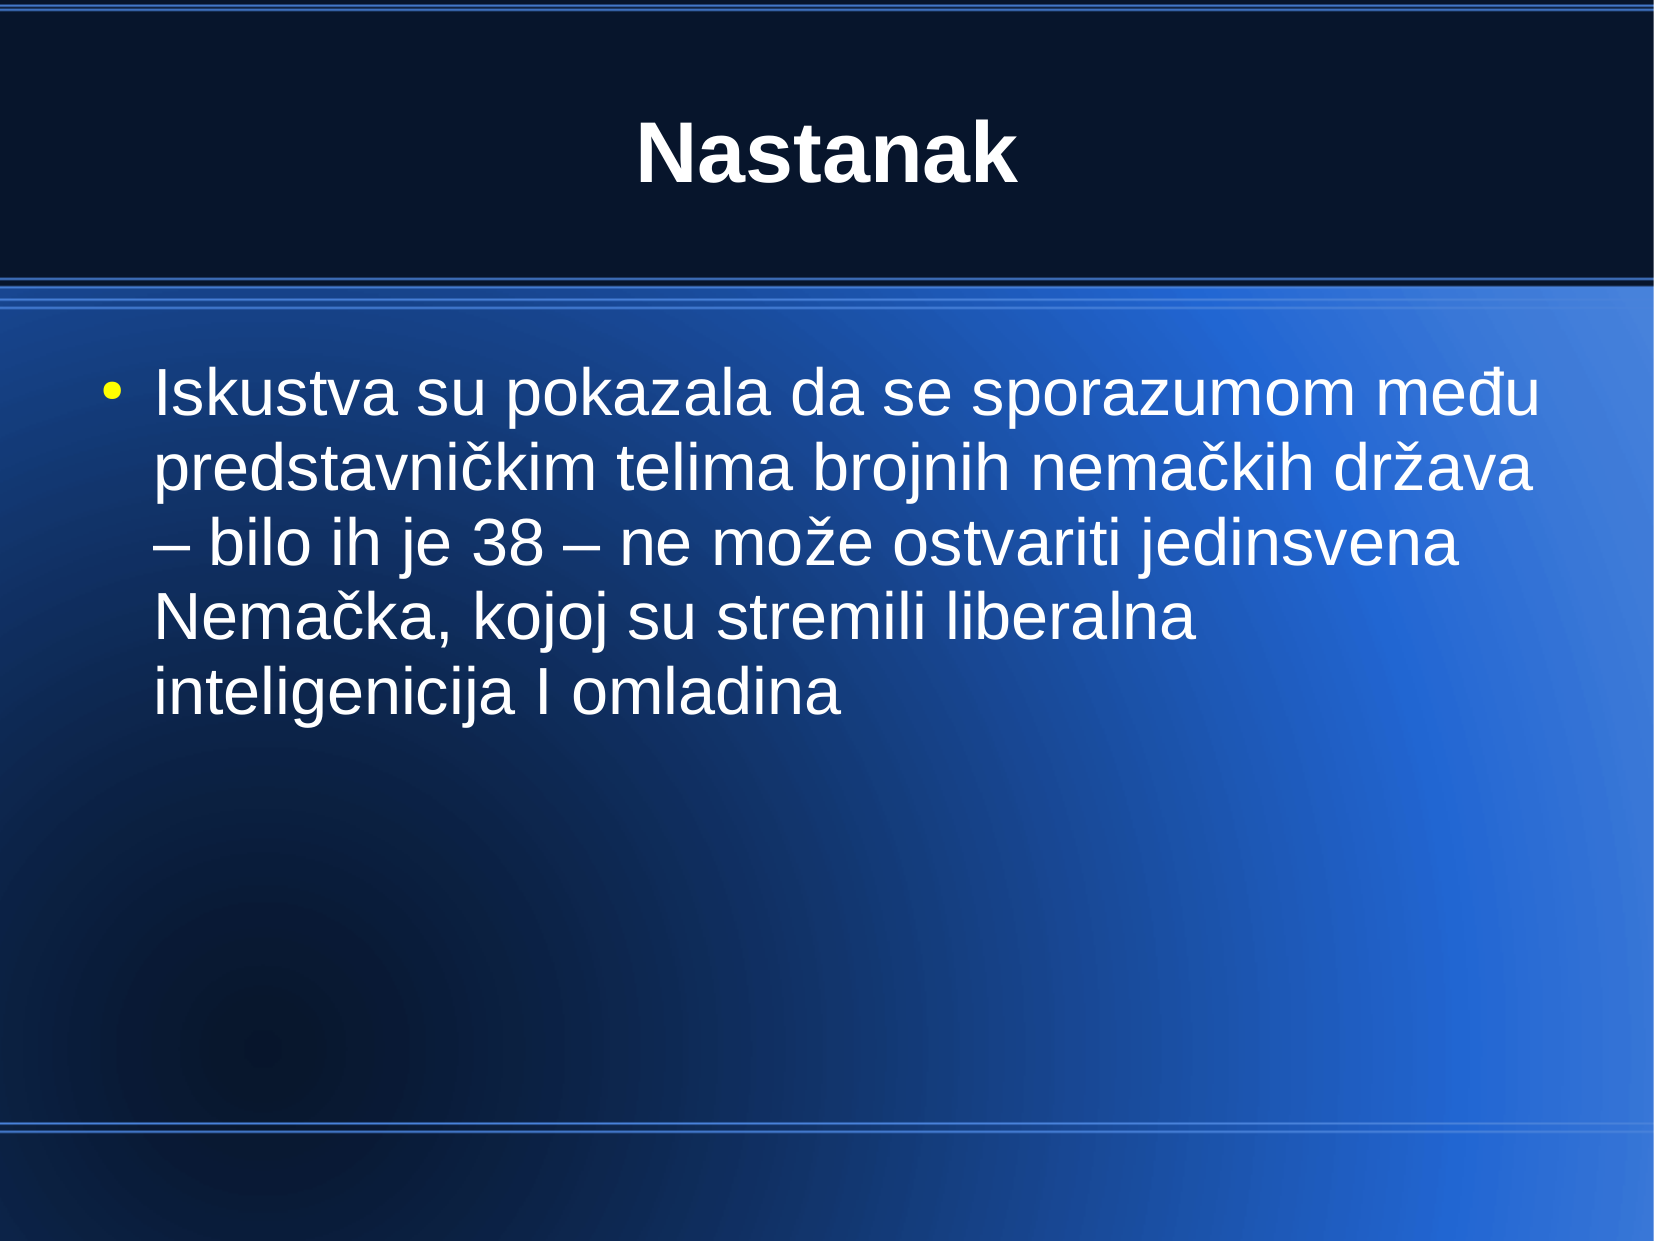

# Nastanak
Iskustva su pokazala da se sporazumom među predstavničkim telima brojnih nemačkih država – bilo ih je 38 – ne može ostvariti jedinsvena Nemačka, kojoj su stremili liberalna inteligenicija I omladina